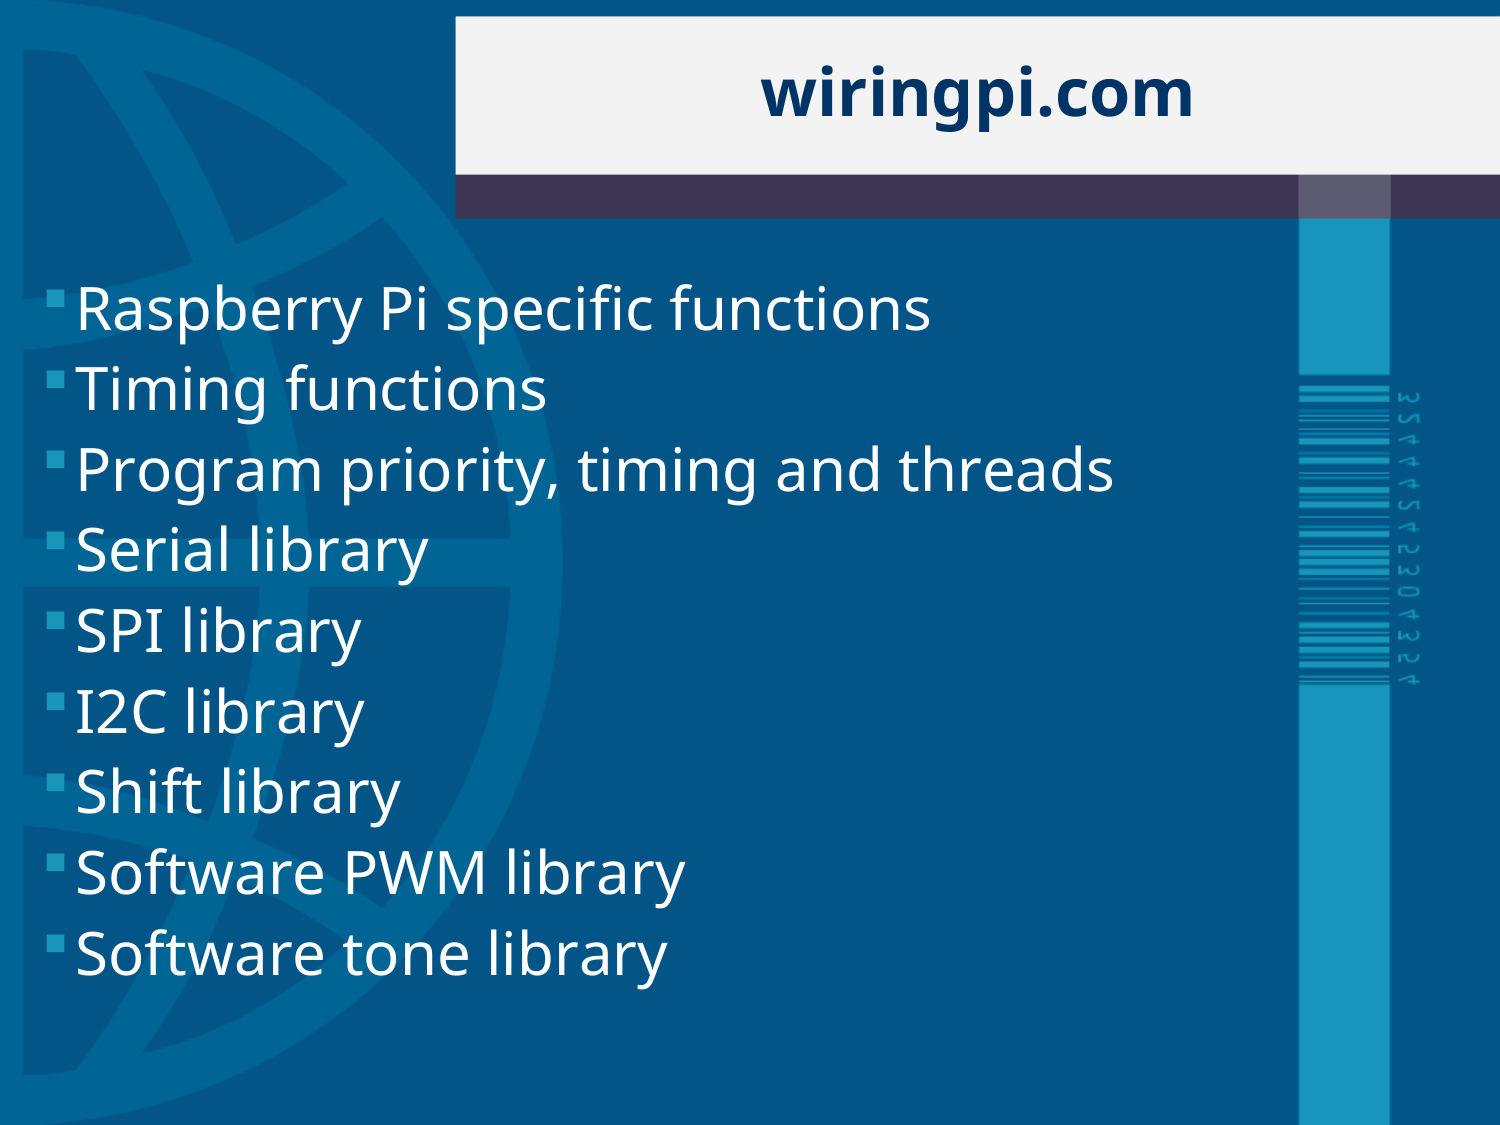

wiringpi.com
# Raspberry Pi specific functions
Timing functions
Program priority, timing and threads
Serial library
SPI library
I2C library
Shift library
Software PWM library
Software tone library